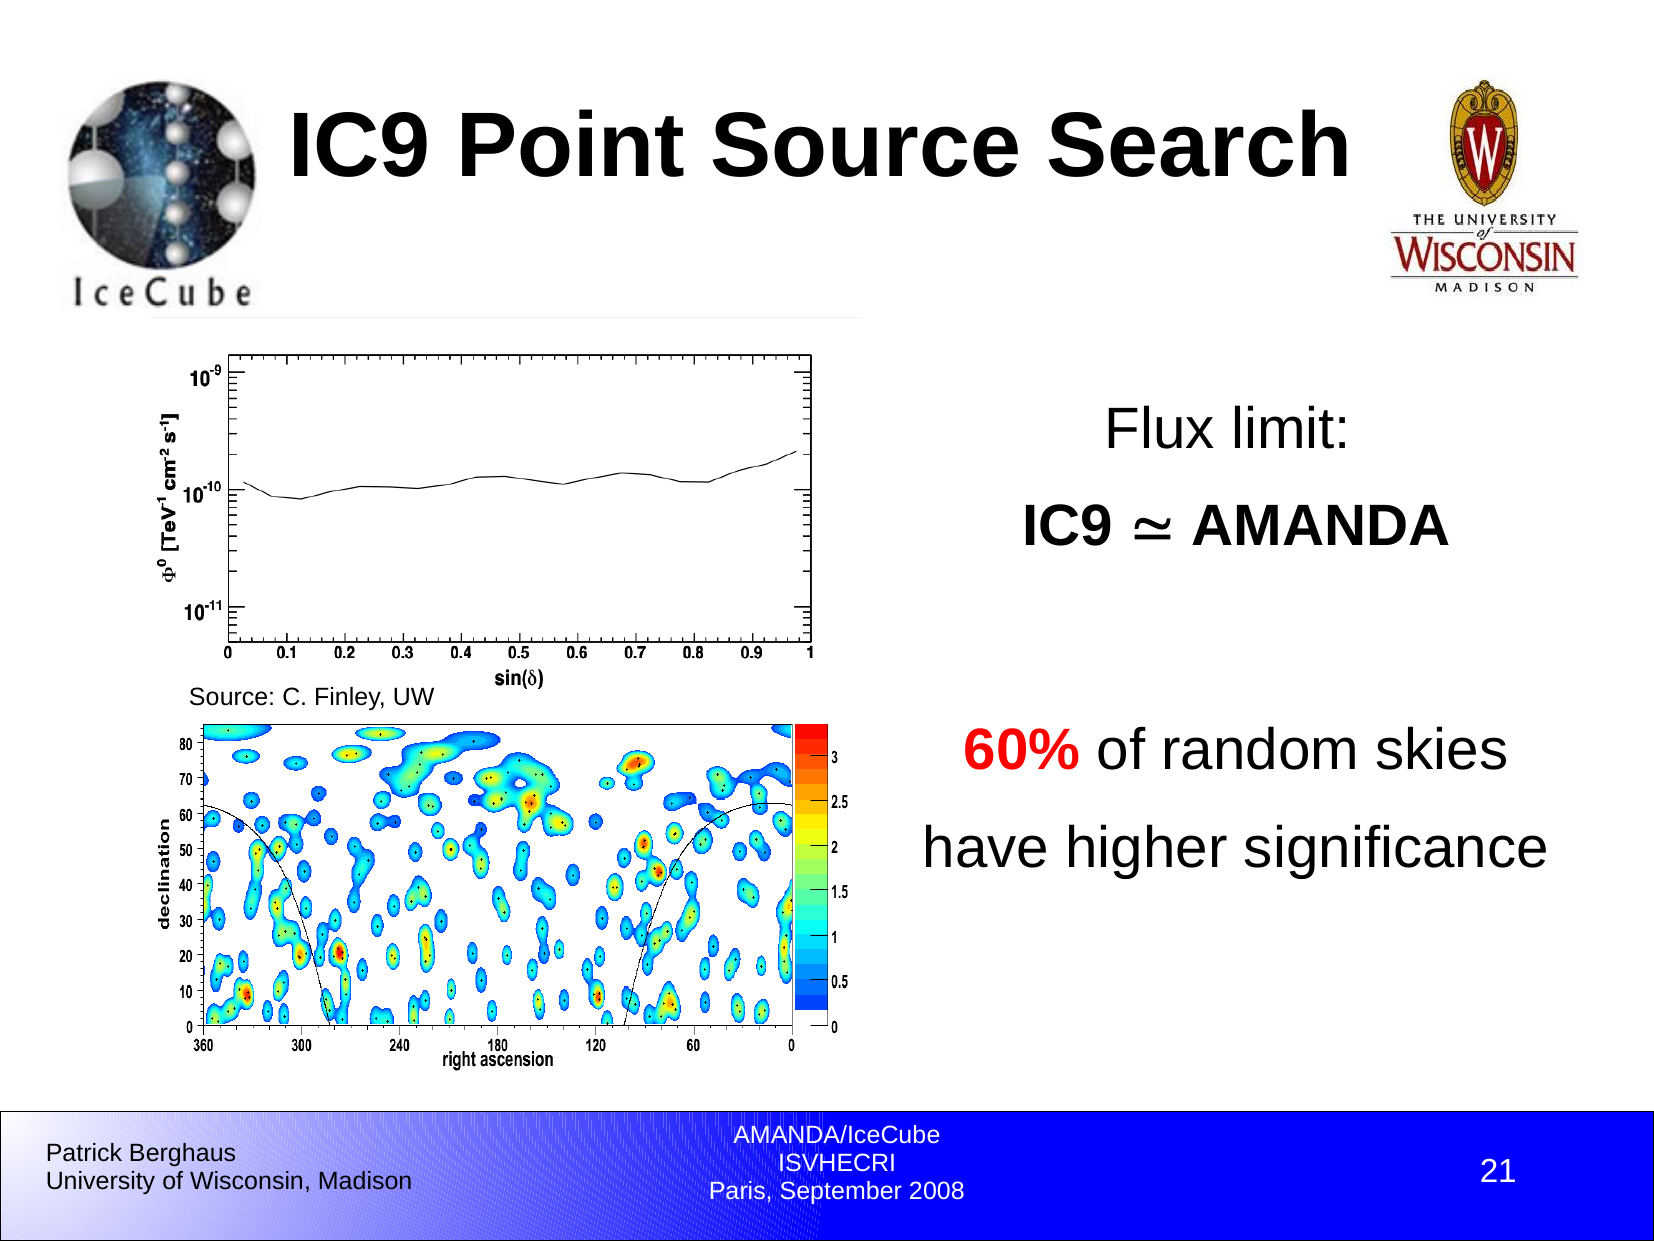

IC9 Point Source Search
Flux limit:
IC9 ≃ AMANDA
60% of random skies have higher significance
Source: C. Finley, UW